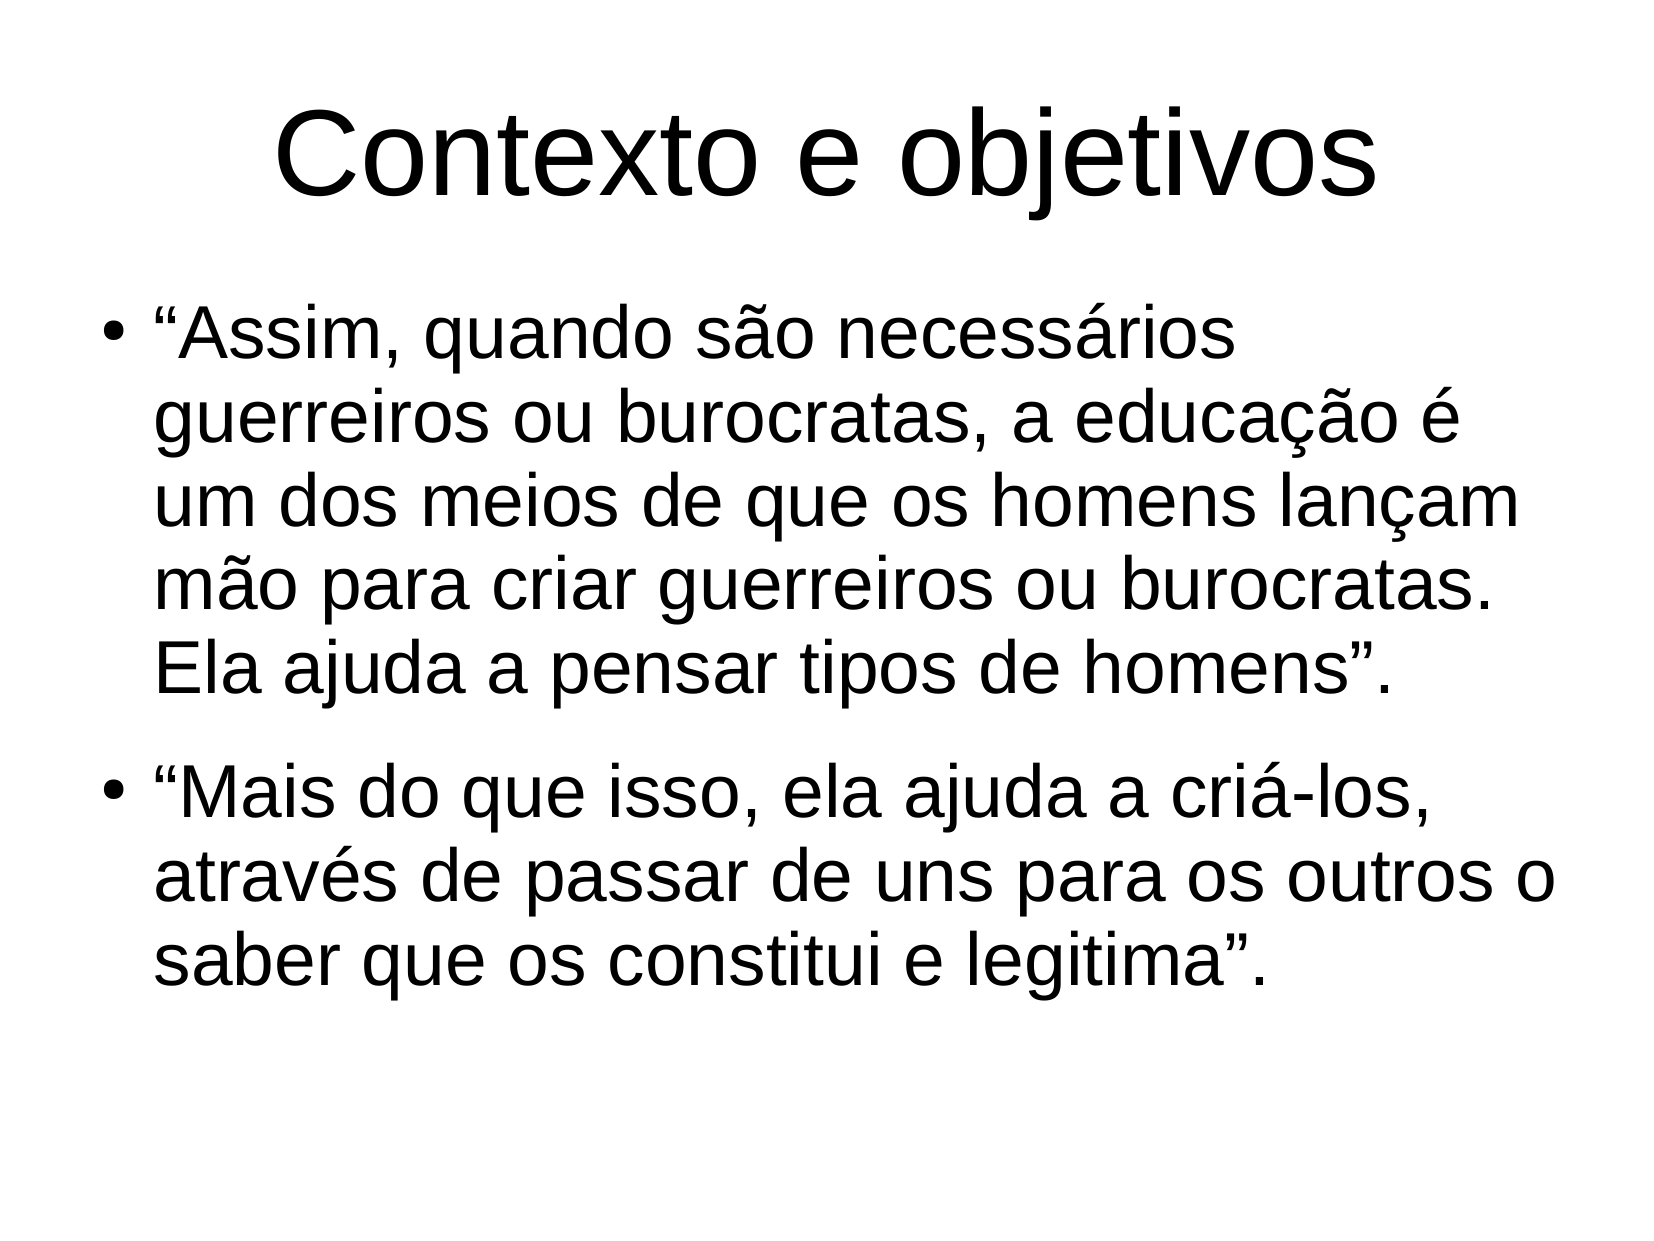

# Contexto e objetivos
“Assim, quando são necessários guerreiros ou burocratas, a educação é um dos meios de que os homens lançam mão para criar guerreiros ou burocratas. Ela ajuda a pensar tipos de homens”.
“Mais do que isso, ela ajuda a criá-los, através de passar de uns para os outros o saber que os constitui e legitima”.